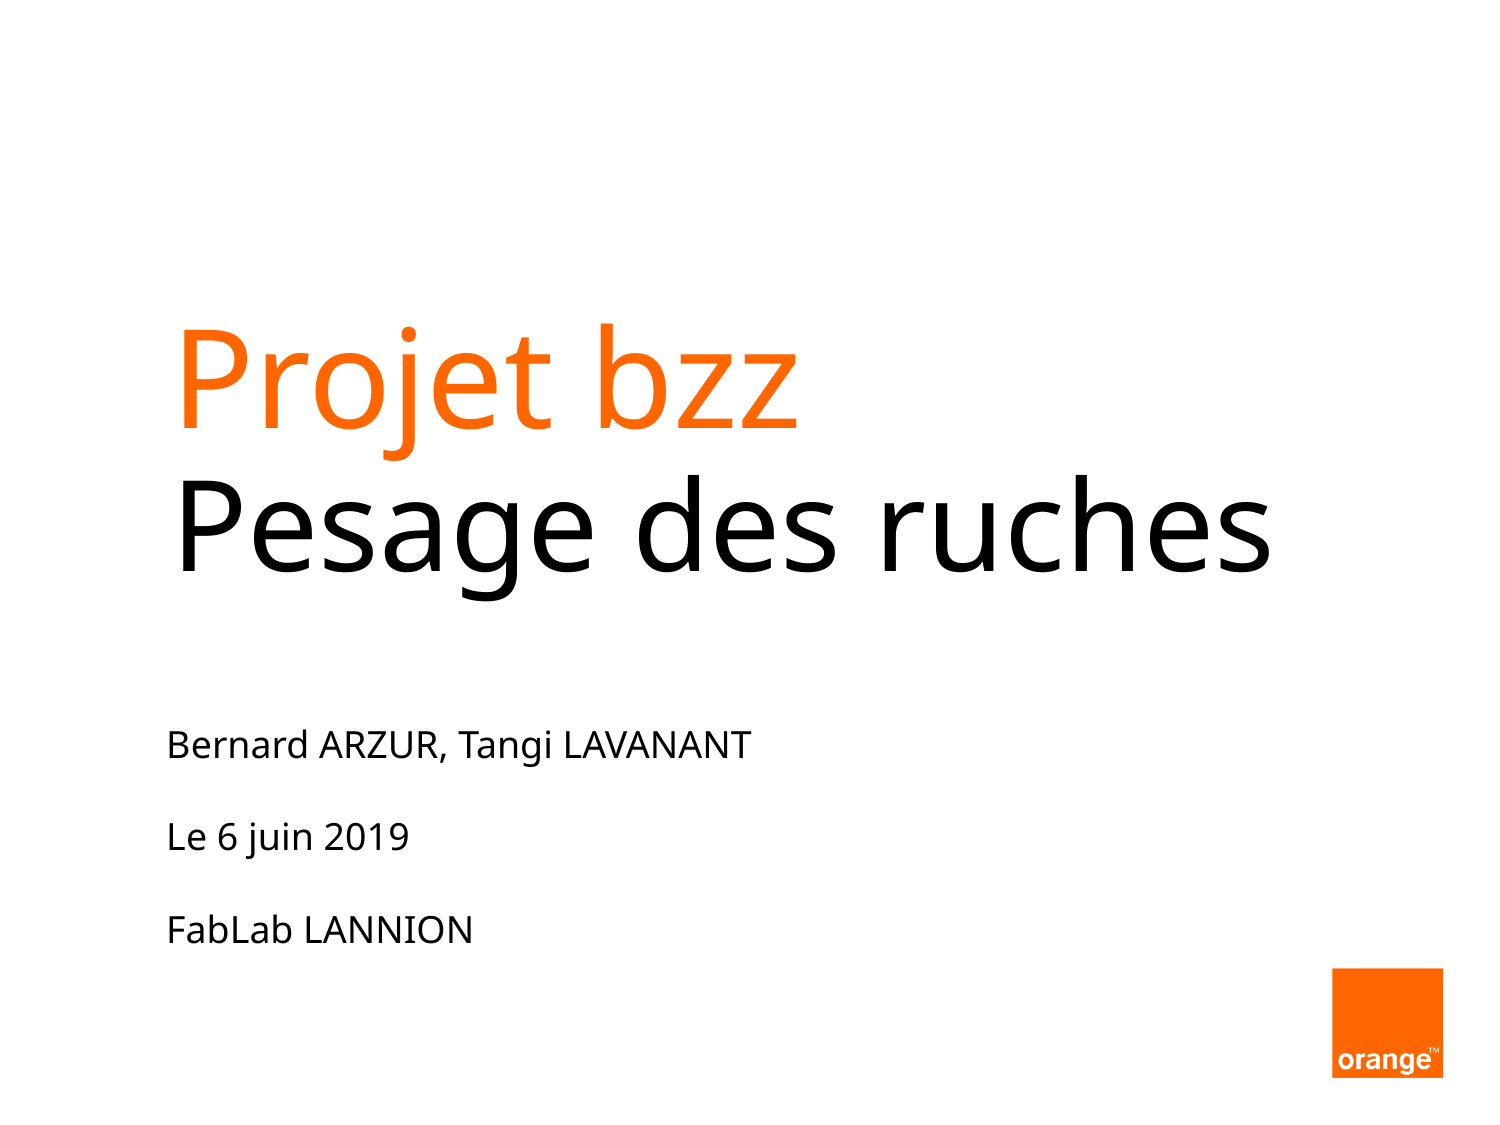

# Projet bzz
Pesage des ruches
Bernard ARZUR, Tangi LAVANANT
Le 6 juin 2019
FabLab LANNION